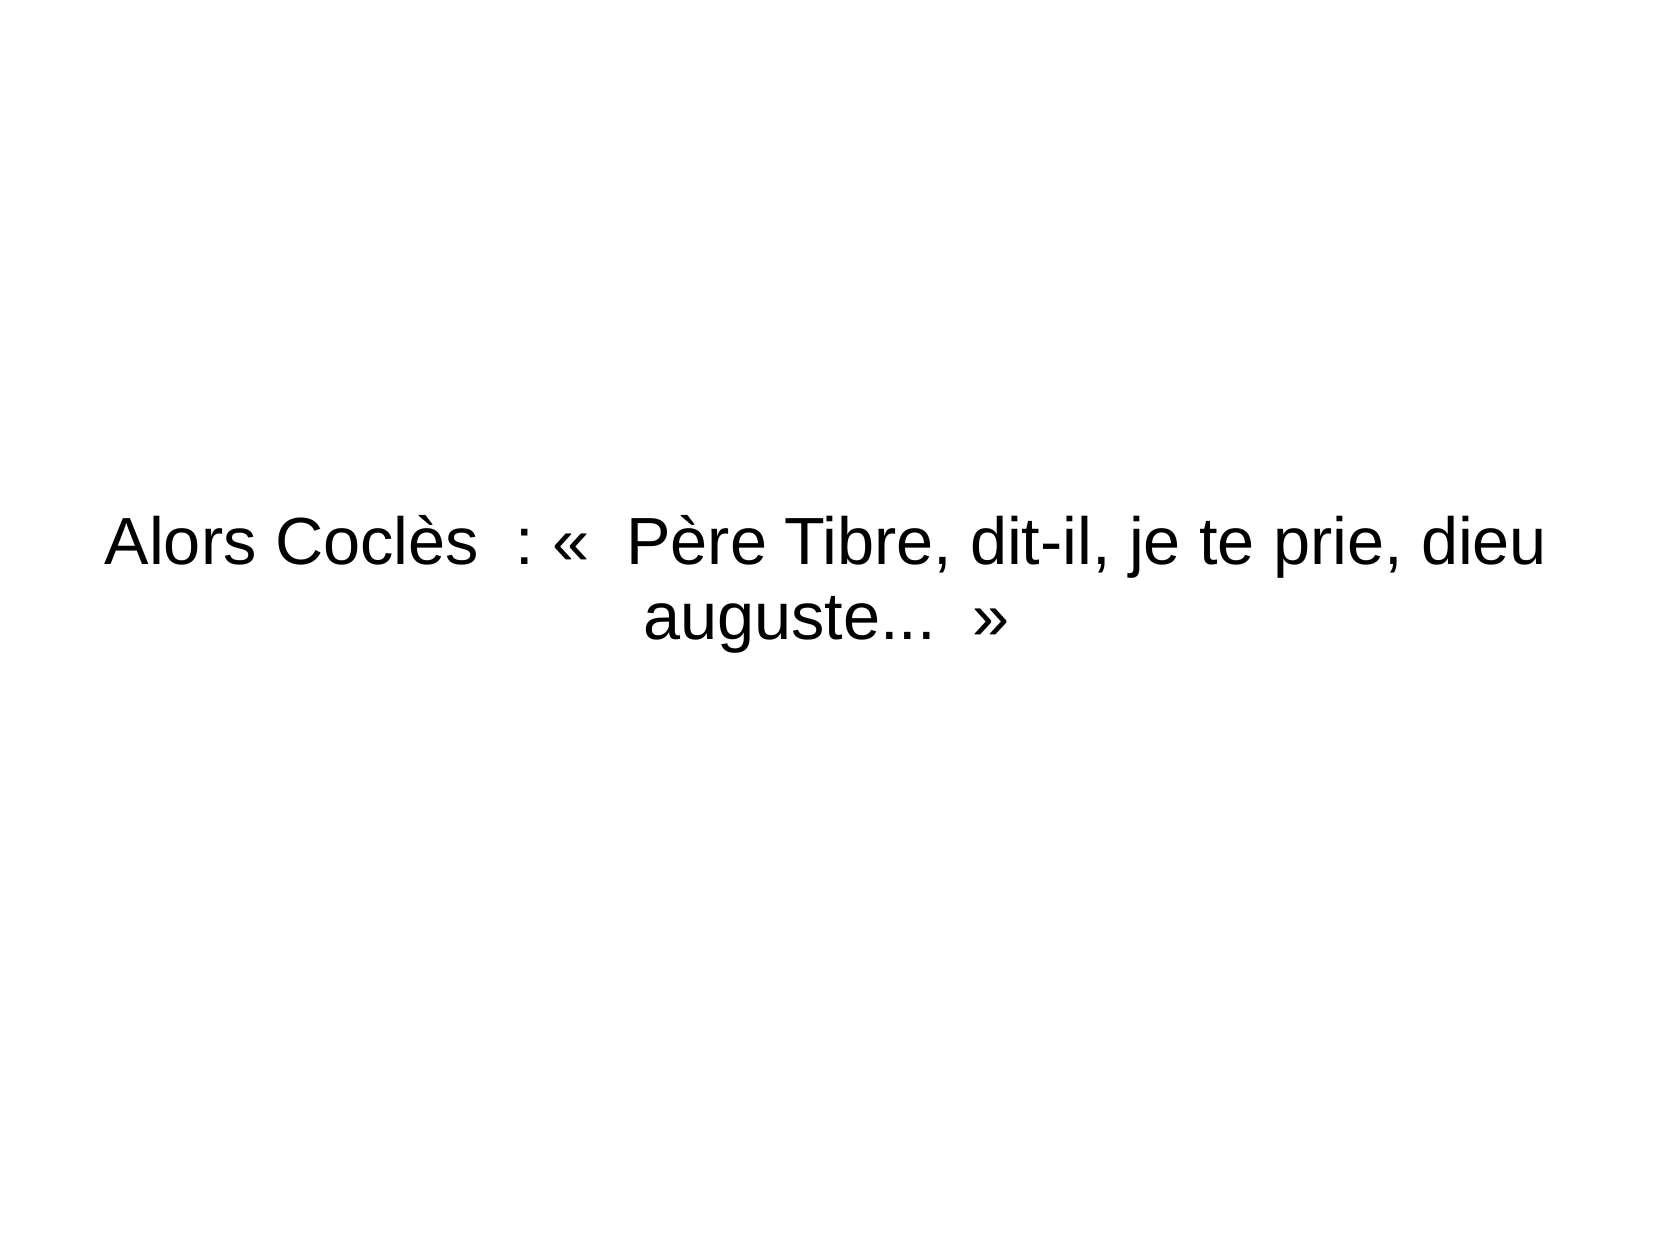

# Alors Coclès  : «  Père Tibre, dit-il, je te prie, dieu auguste...  »